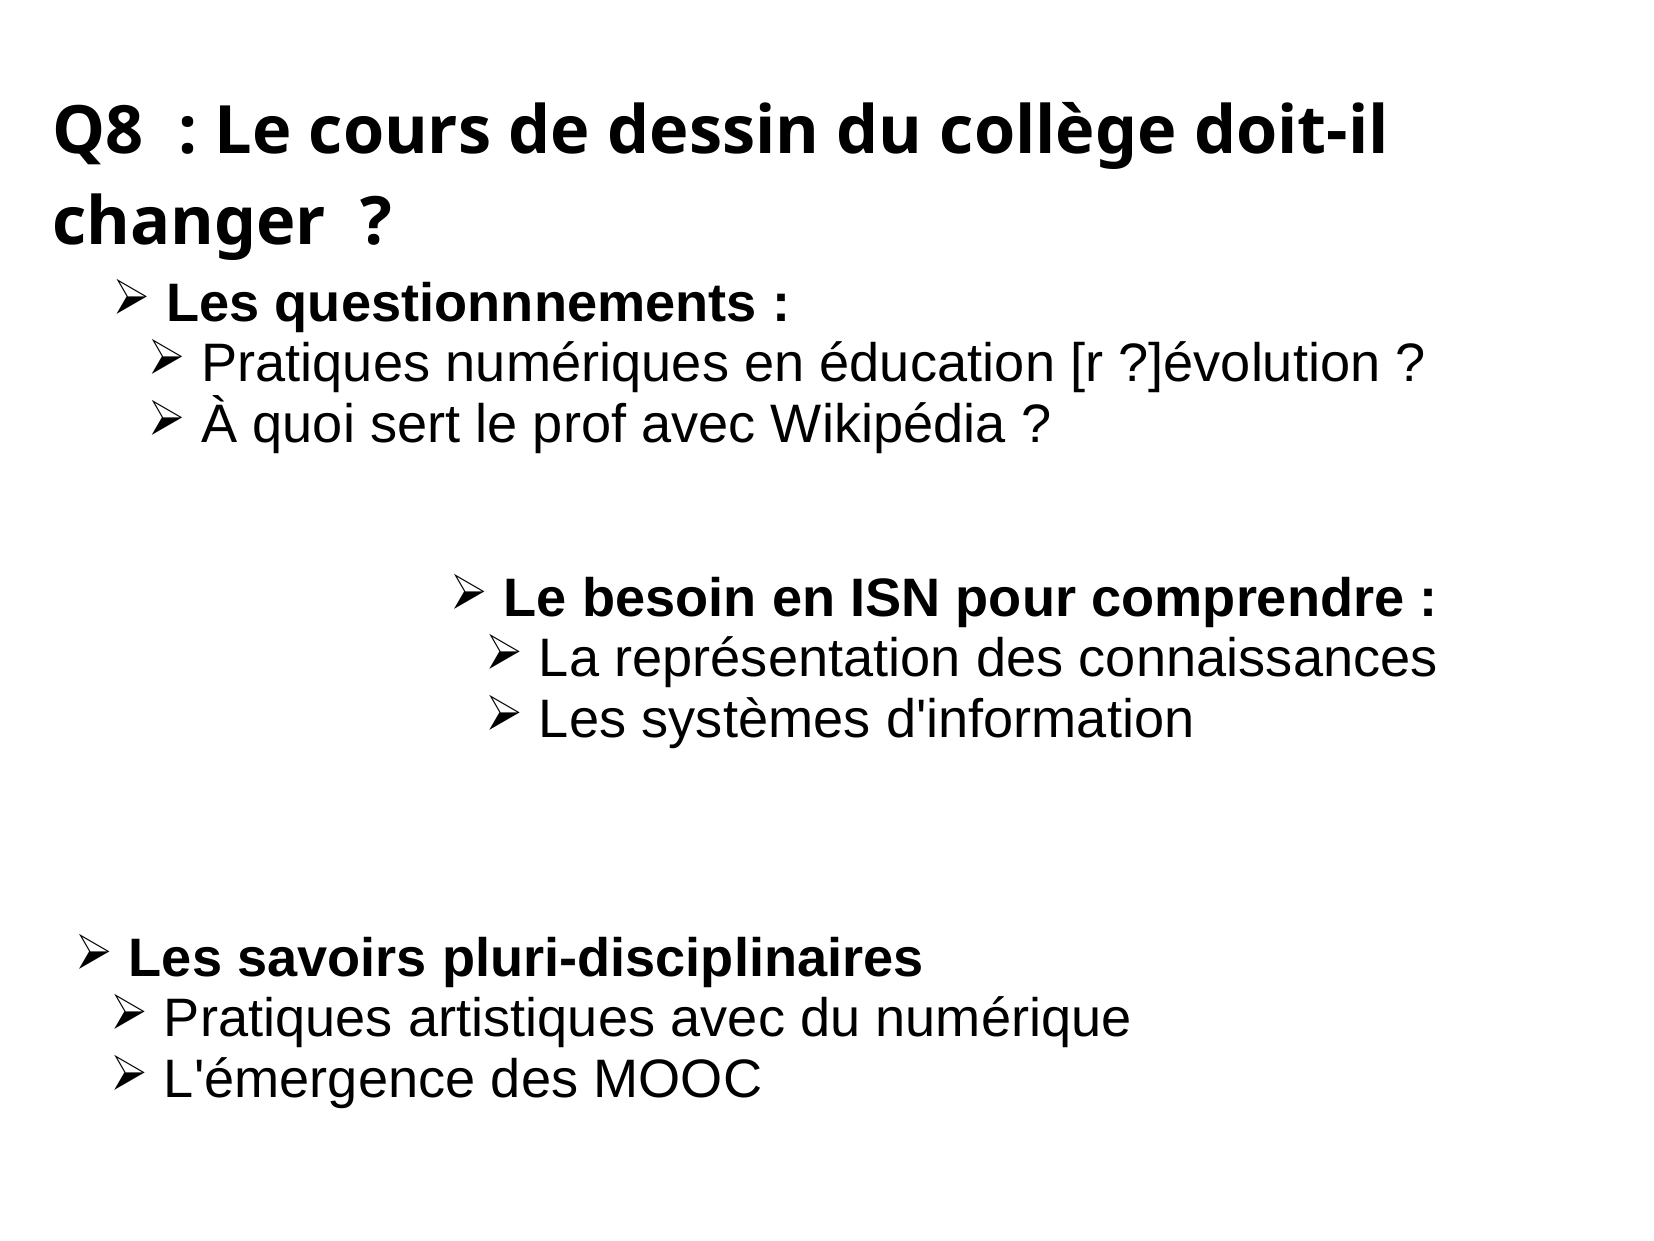

Q8  : Le cours de dessin du collège doit-il changer ?
 Les questionnnements :
 Pratiques numériques en éducation [r ?]évolution ?
 À quoi sert le prof avec Wikipédia ?
 Le besoin en ISN pour comprendre :
 La représentation des connaissances
 Les systèmes d'information
 Les savoirs pluri-disciplinaires
 Pratiques artistiques avec du numérique
 L'émergence des MOOC